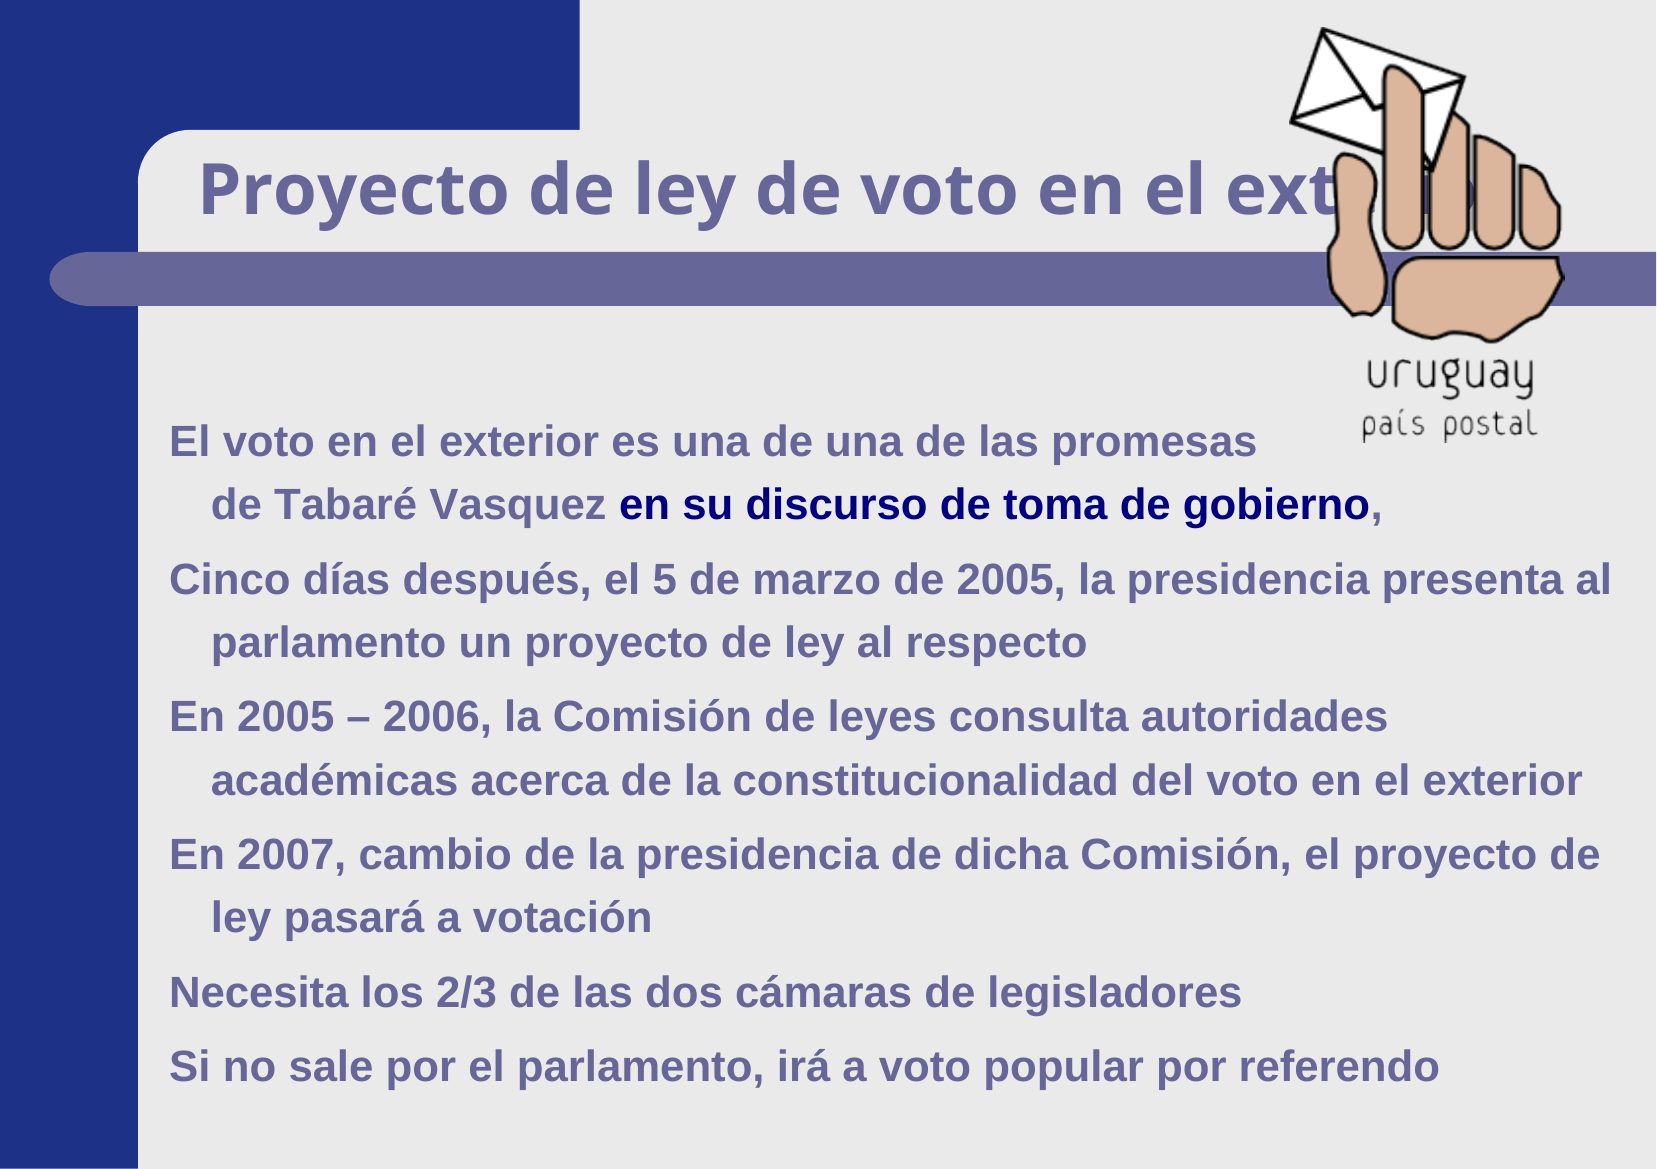

# Proyecto de ley de voto en el exterior
El voto en el exterior es una de una de las promesas
de Tabaré Vasquez en su discurso de toma de gobierno,
Cinco días después, el 5 de marzo de 2005, la presidencia presenta al parlamento un proyecto de ley al respecto
En 2005 – 2006, la Comisión de leyes consulta autoridades académicas acerca de la constitucionalidad del voto en el exterior
En 2007, cambio de la presidencia de dicha Comisión, el proyecto de ley pasará a votación
Necesita los 2/3 de las dos cámaras de legisladores
Si no sale por el parlamento, irá a voto popular por referendo